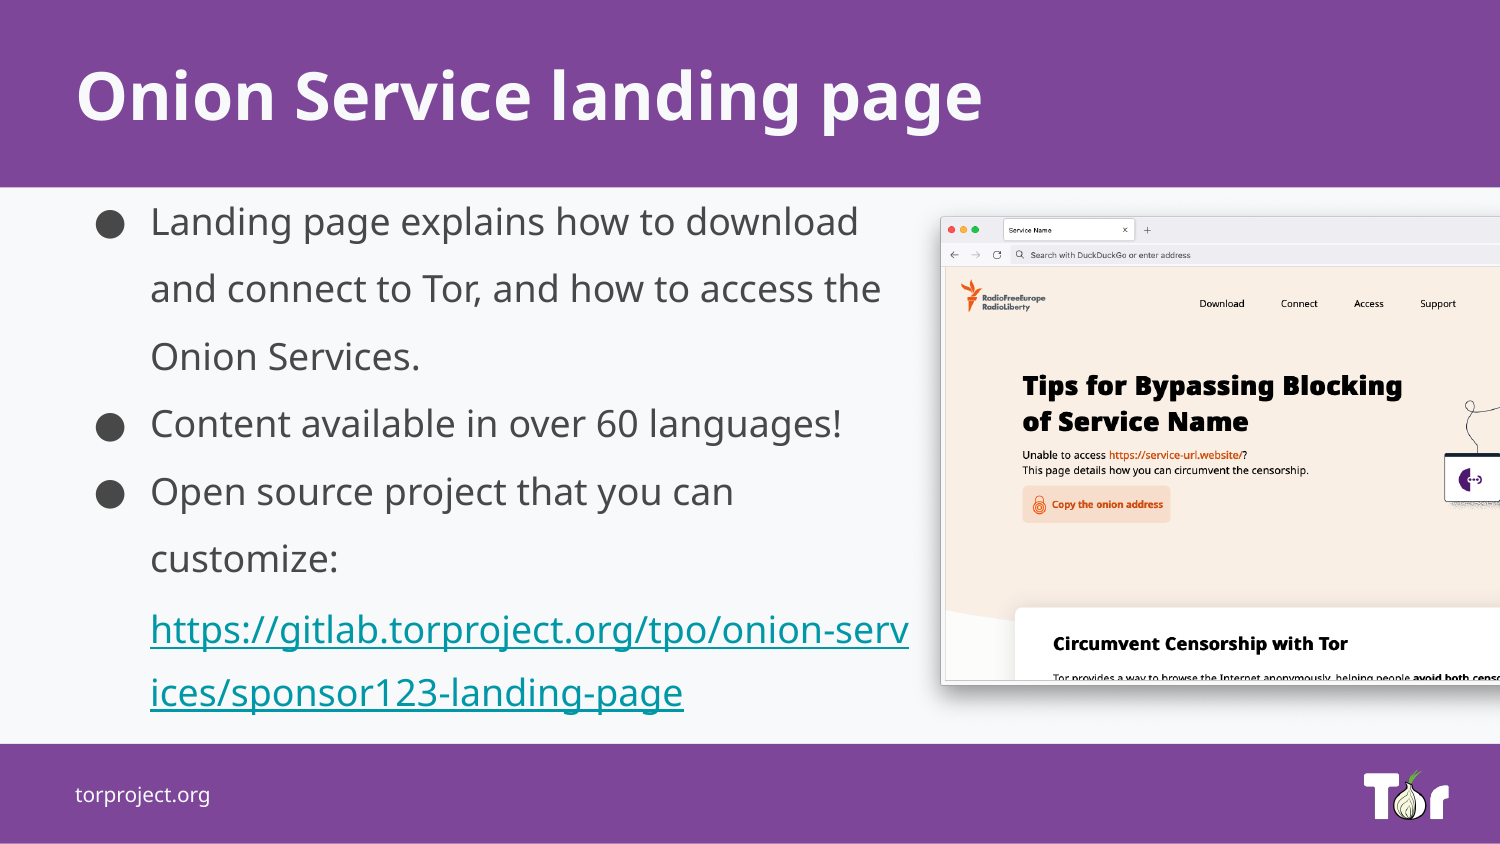

# Onion Service landing page
Landing page explains how to download and connect to Tor, and how to access the Onion Services.
Content available in over 60 languages!
Open source project that you can customize: https://gitlab.torproject.org/tpo/onion-services/sponsor123-landing-page